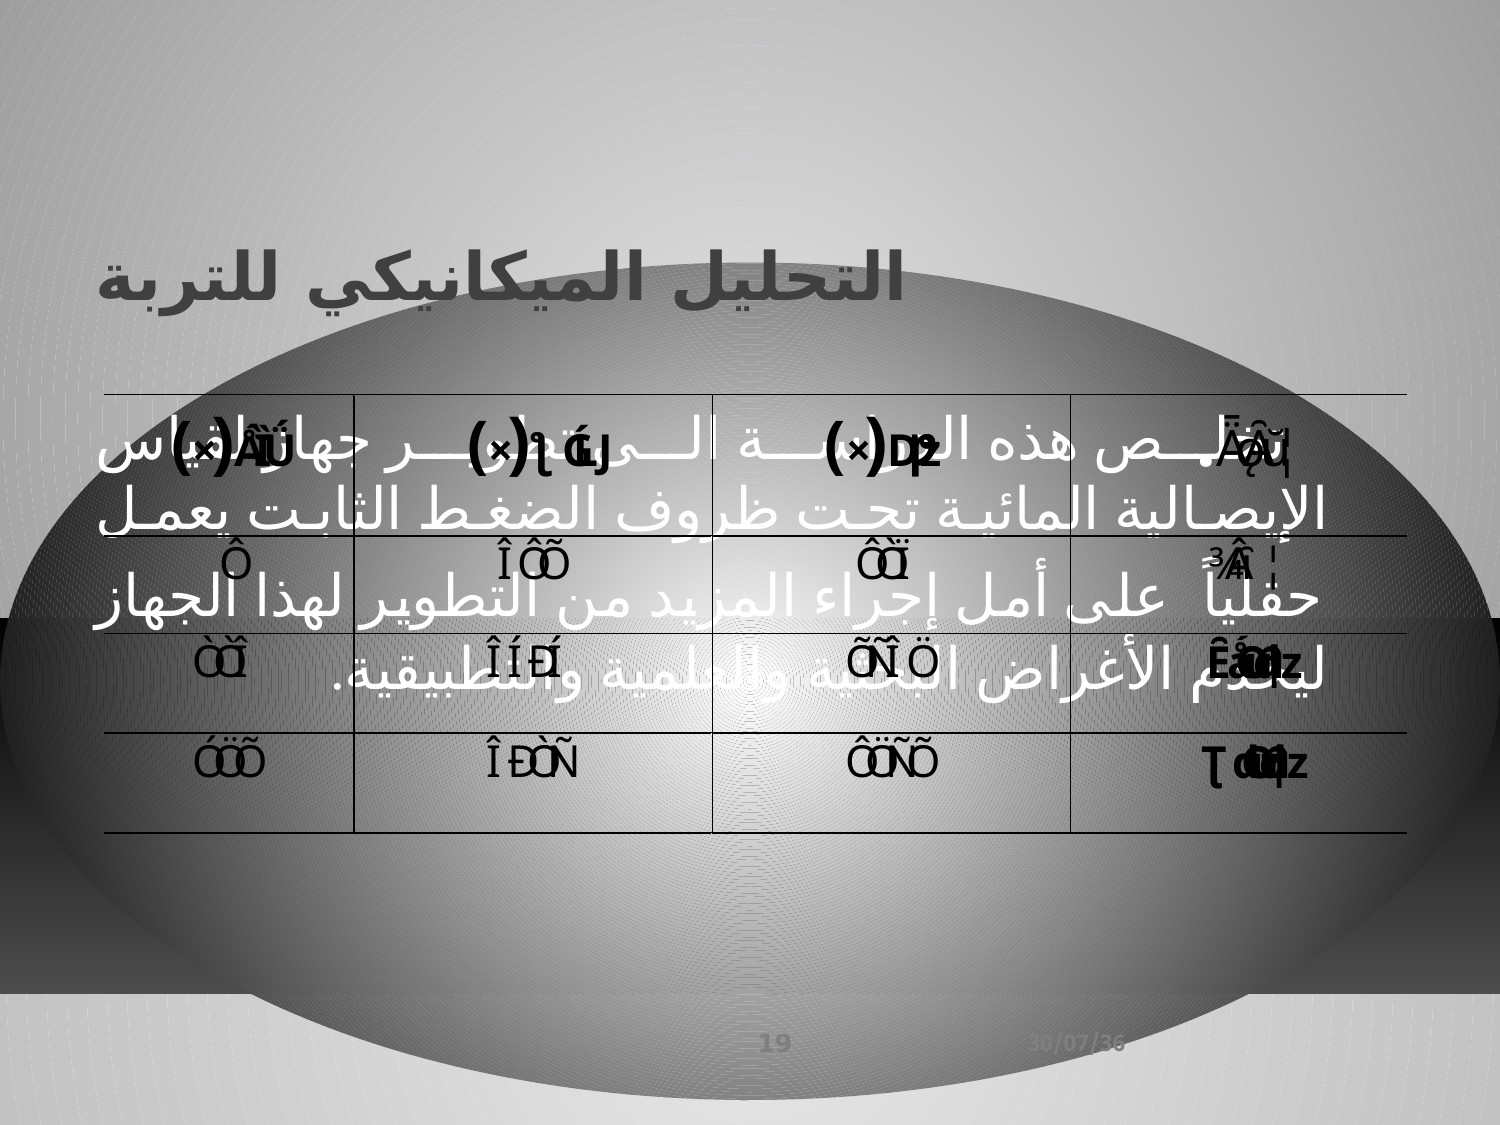

# التحليل الميكانيكي للتربة
 تخلص هذه الدراسة الى تطوير جهاز لقياس الإيصالية المائية تحت ظروف الضغط الثابت يعمل حقلياً  على أمل إجراء المزيد من التطوير لهذا الجهاز ليخدم الأغراض البحثية والعلمية والتطبيقية.
30/07/36